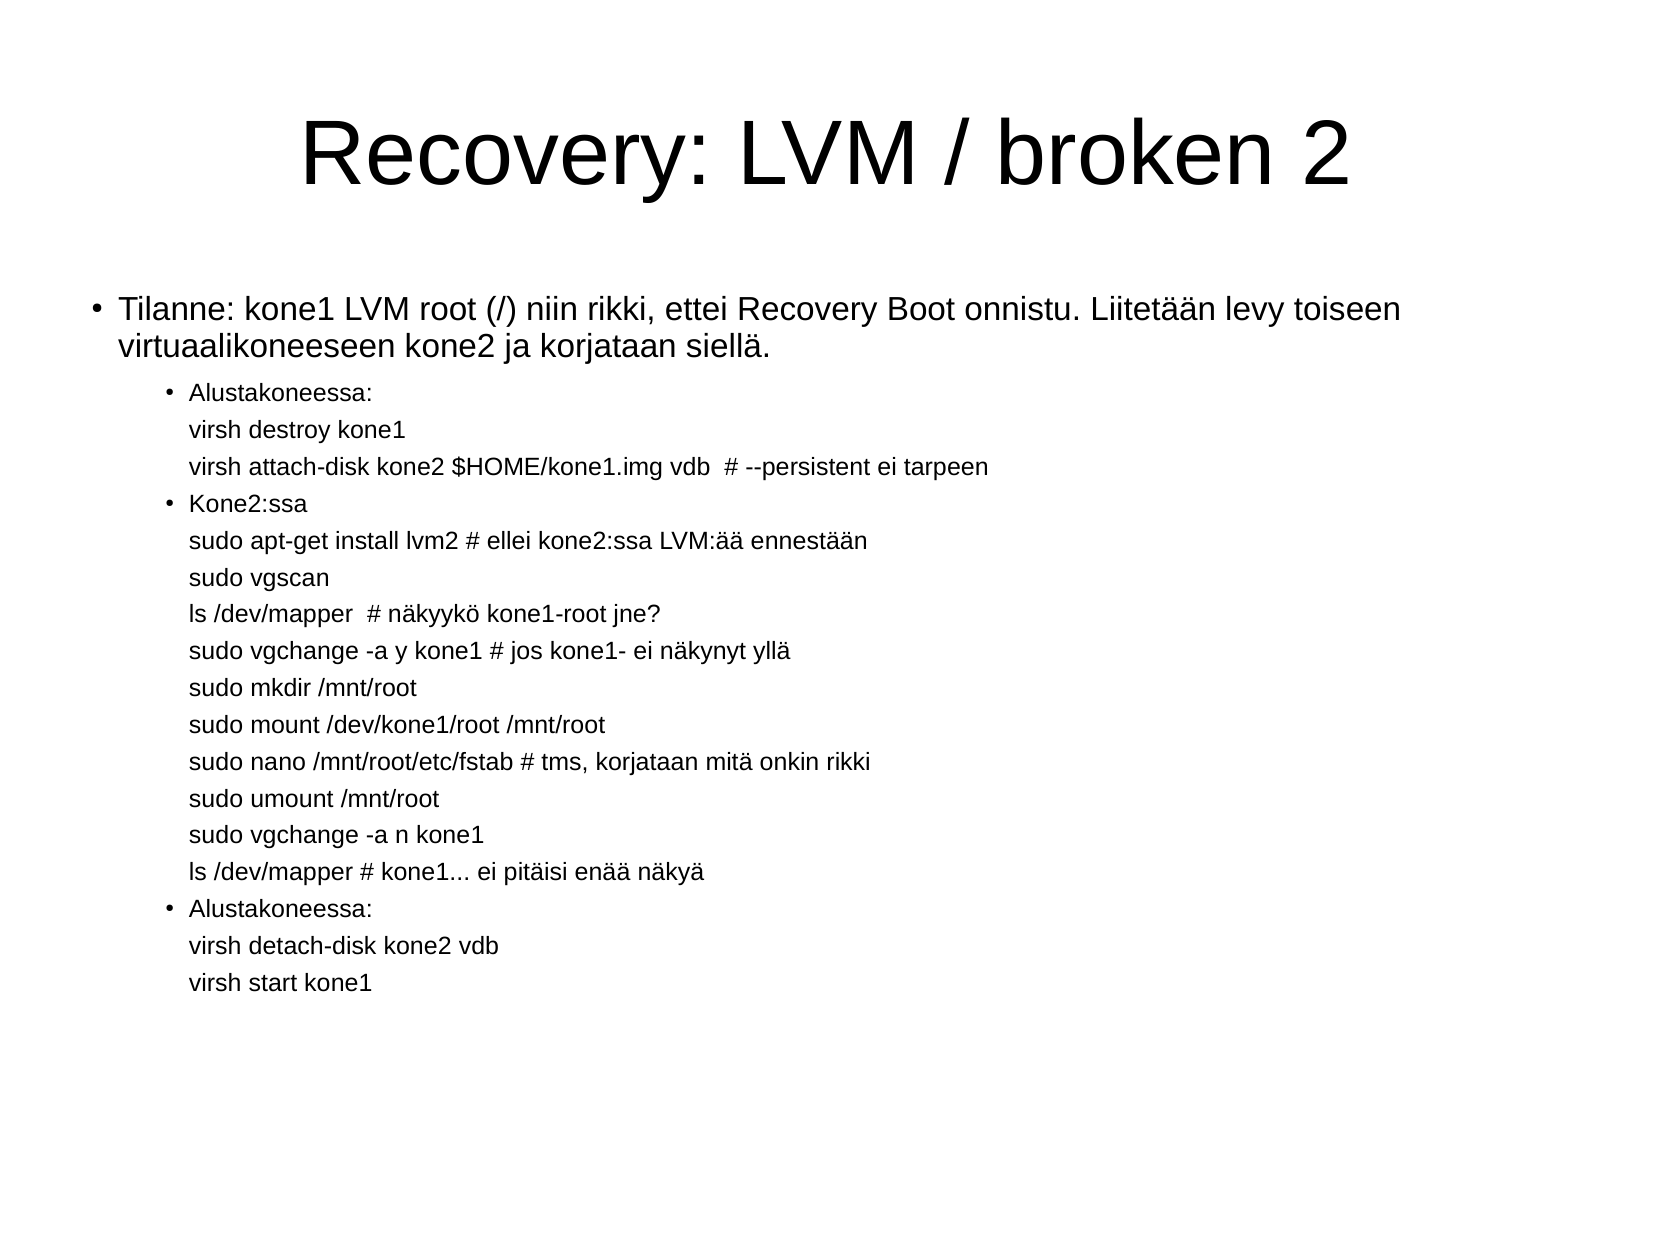

# Recovery: LVM / broken 2
Tilanne: kone1 LVM root (/) niin rikki, ettei Recovery Boot onnistu. Liitetään levy toiseen virtuaalikoneeseen kone2 ja korjataan siellä.
Alustakoneessa:
virsh destroy kone1
virsh attach-disk kone2 $HOME/kone1.img vdb # --persistent ei tarpeen
Kone2:ssa
sudo apt-get install lvm2 # ellei kone2:ssa LVM:ää ennestään
sudo vgscan
ls /dev/mapper # näkyykö kone1-root jne?
sudo vgchange -a y kone1 # jos kone1- ei näkynyt yllä
sudo mkdir /mnt/root
sudo mount /dev/kone1/root /mnt/root
sudo nano /mnt/root/etc/fstab # tms, korjataan mitä onkin rikki
sudo umount /mnt/root
sudo vgchange -a n kone1
ls /dev/mapper # kone1... ei pitäisi enää näkyä
Alustakoneessa:
virsh detach-disk kone2 vdb
virsh start kone1